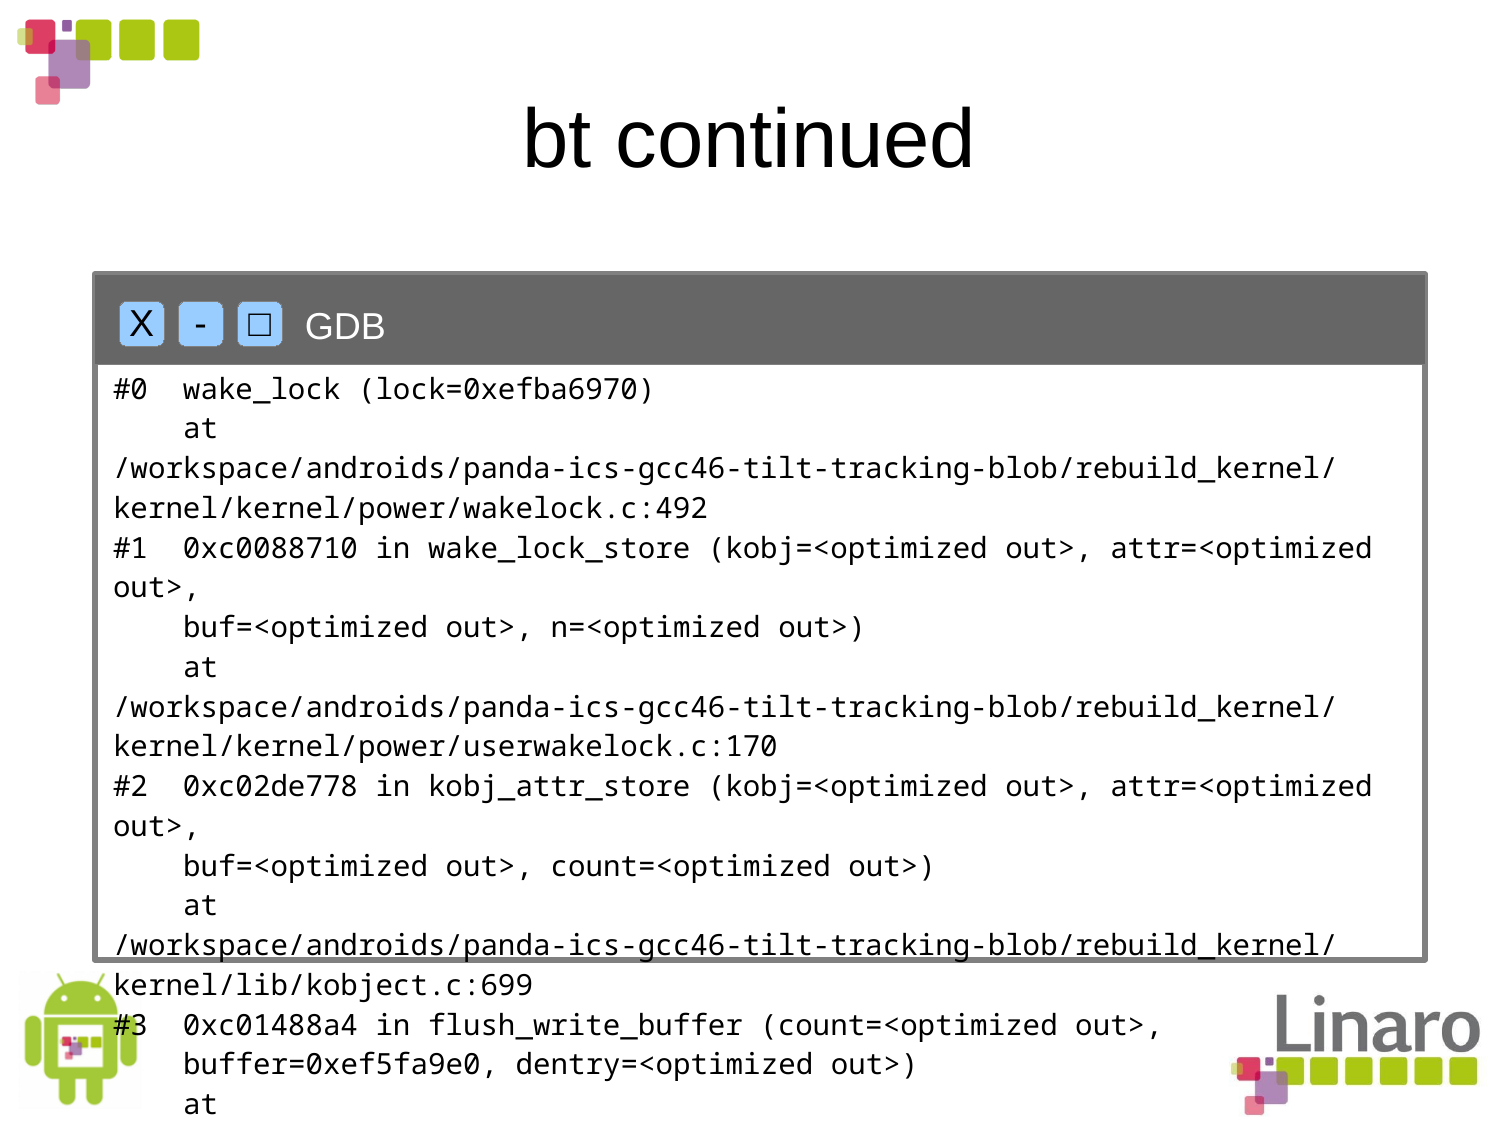

# bt continued
GDB
X
-
□
#0 wake_lock (lock=0xefba6970)
 at /workspace/androids/panda-ics-gcc46-tilt-tracking-blob/rebuild_kernel/kernel/kernel/power/wakelock.c:492
#1 0xc0088710 in wake_lock_store (kobj=<optimized out>, attr=<optimized out>,
 buf=<optimized out>, n=<optimized out>)
 at /workspace/androids/panda-ics-gcc46-tilt-tracking-blob/rebuild_kernel/kernel/kernel/power/userwakelock.c:170
#2 0xc02de778 in kobj_attr_store (kobj=<optimized out>, attr=<optimized out>,
 buf=<optimized out>, count=<optimized out>)
 at /workspace/androids/panda-ics-gcc46-tilt-tracking-blob/rebuild_kernel/kernel/lib/kobject.c:699
#3 0xc01488a4 in flush_write_buffer (count=<optimized out>,
 buffer=0xef5fa9e0, dentry=<optimized out>)
 at /workspace/androids/panda-ics-gcc46-tilt-tracking-blob/rebuild_kernel/kernel/fs/sysfs/file.c:202